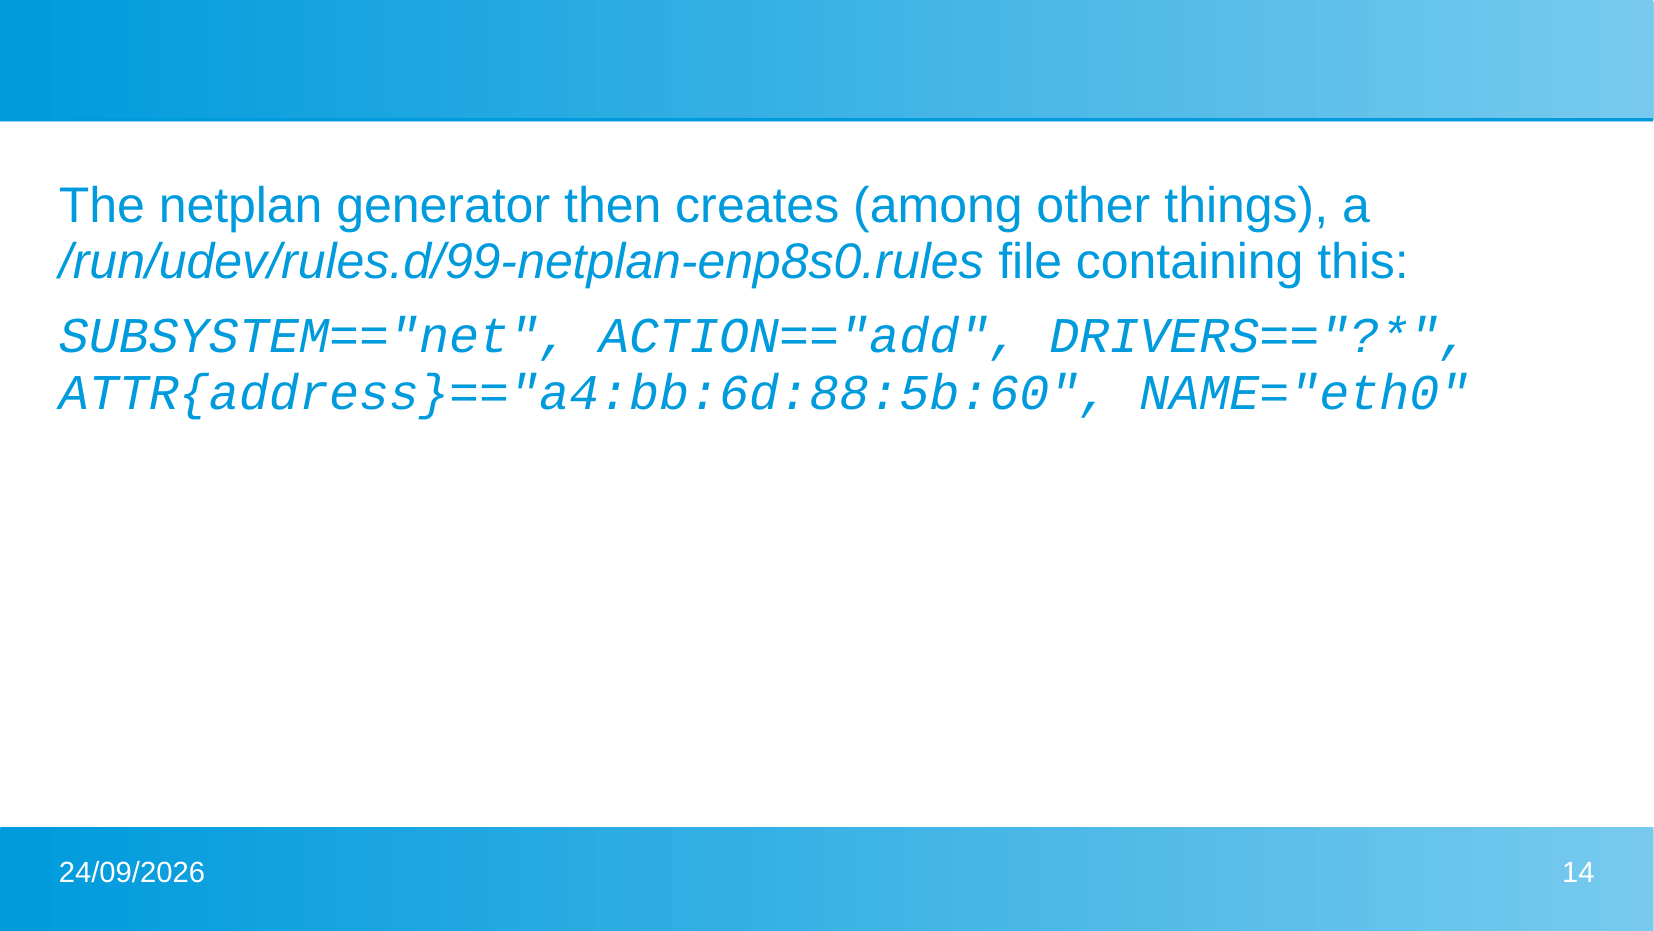

#
The netplan generator then creates (among other things), a /run/udev/rules.d/99-netplan-enp8s0.rules file containing this:
SUBSYSTEM=="net", ACTION=="add", DRIVERS=="?*", ATTR{address}=="a4:bb:6d:88:5b:60", NAME="eth0"
14